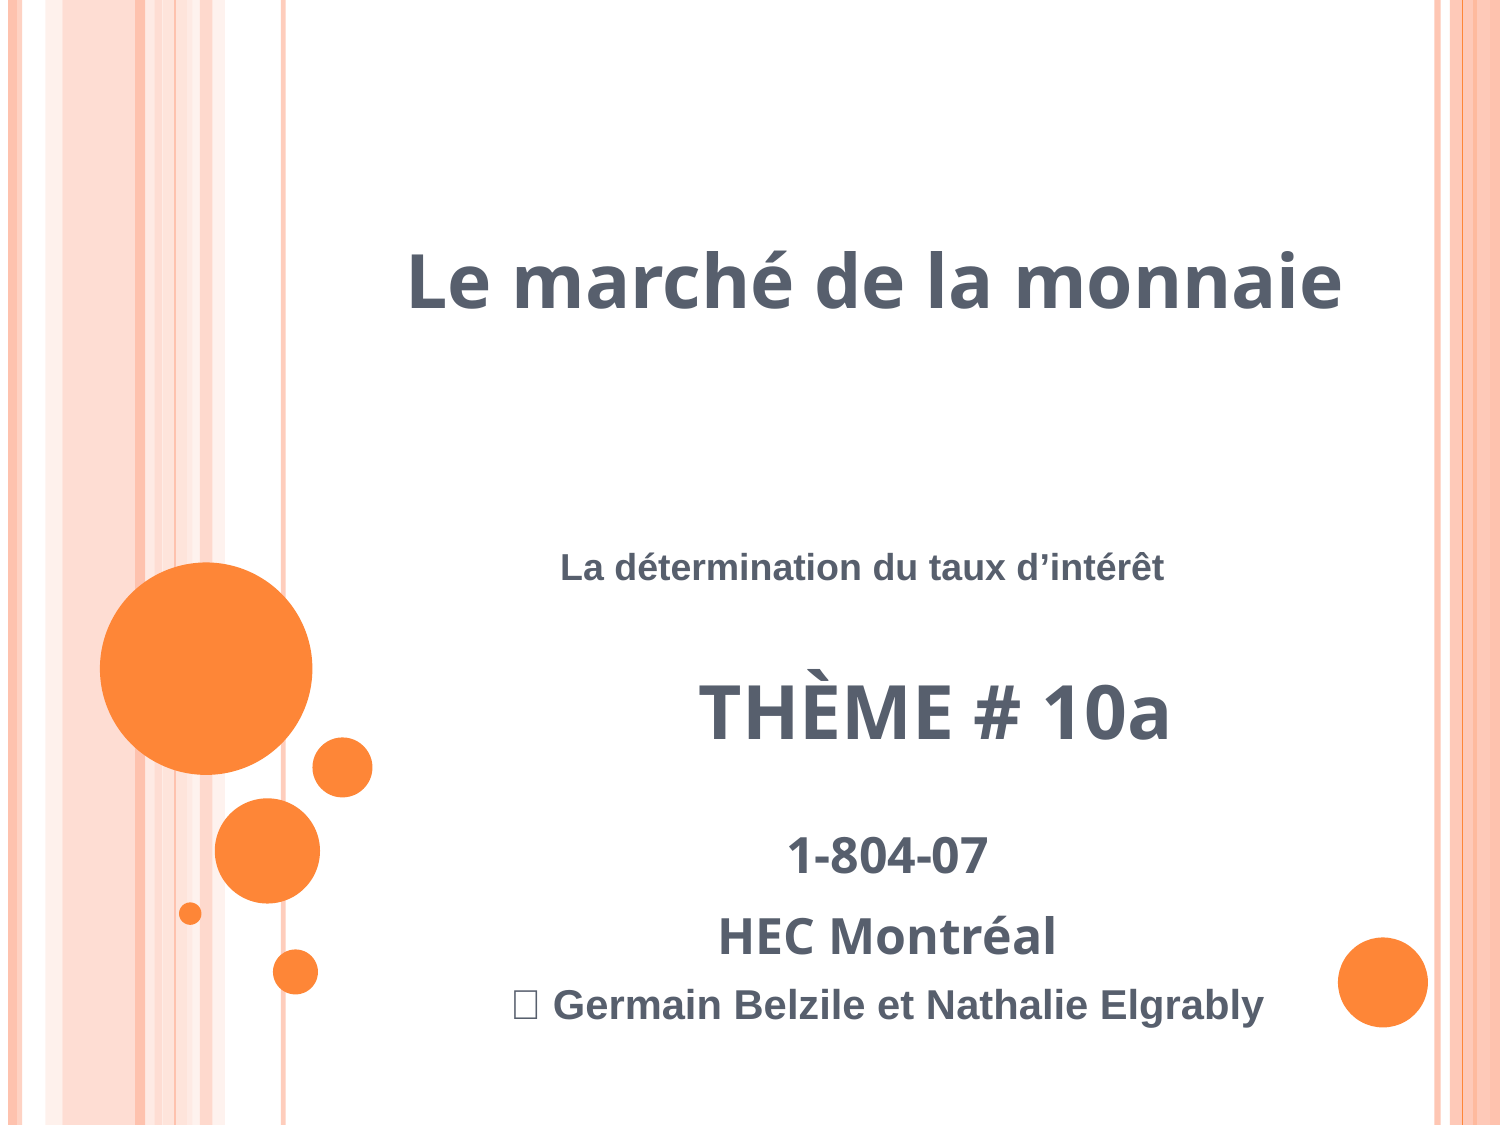

# Le marché de la monnaie
La détermination du taux d’intérêt
THÈME # 10a
1-804-07
HEC Montréal
 Germain Belzile et Nathalie Elgrably